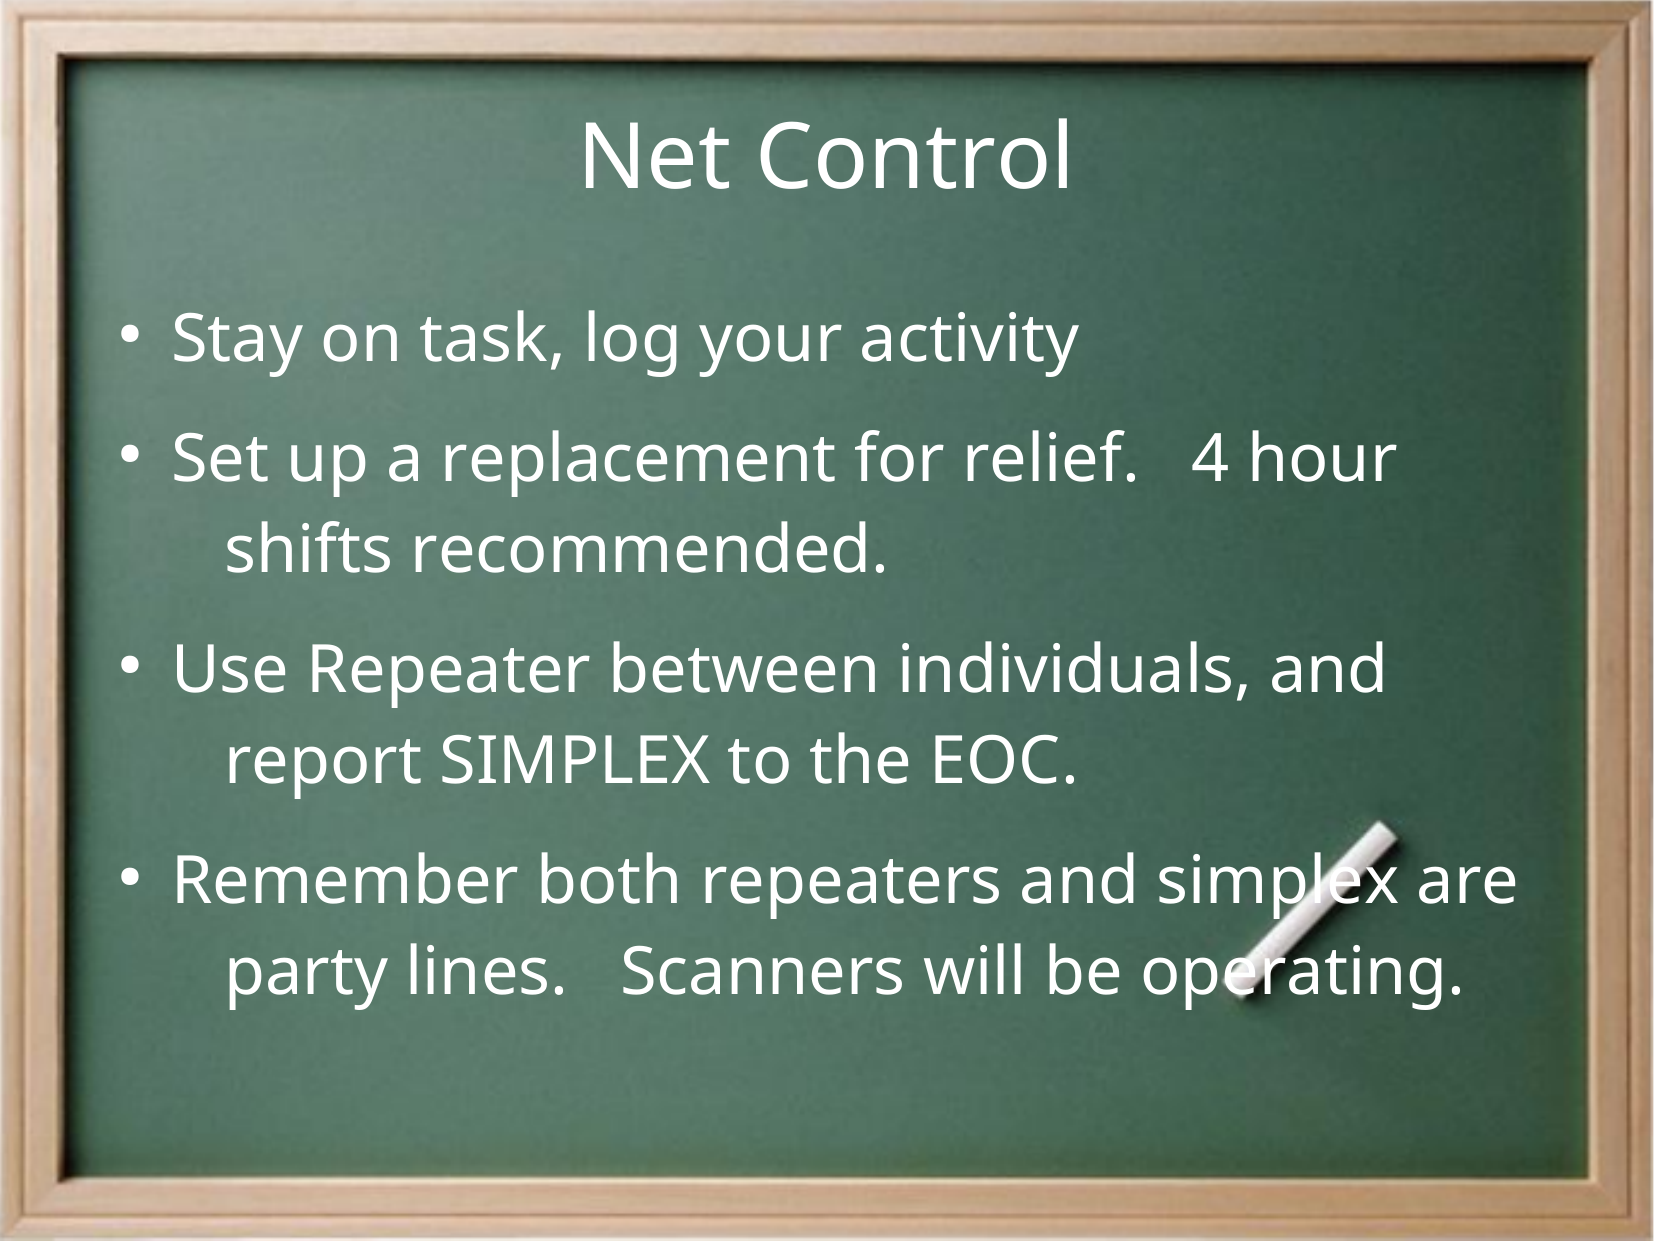

# Net Control
Stay on task, log your activity
Set up a replacement for relief. 4 hour shifts recommended.
Use Repeater between individuals, and report SIMPLEX to the EOC.
Remember both repeaters and simplex are party lines. Scanners will be operating.